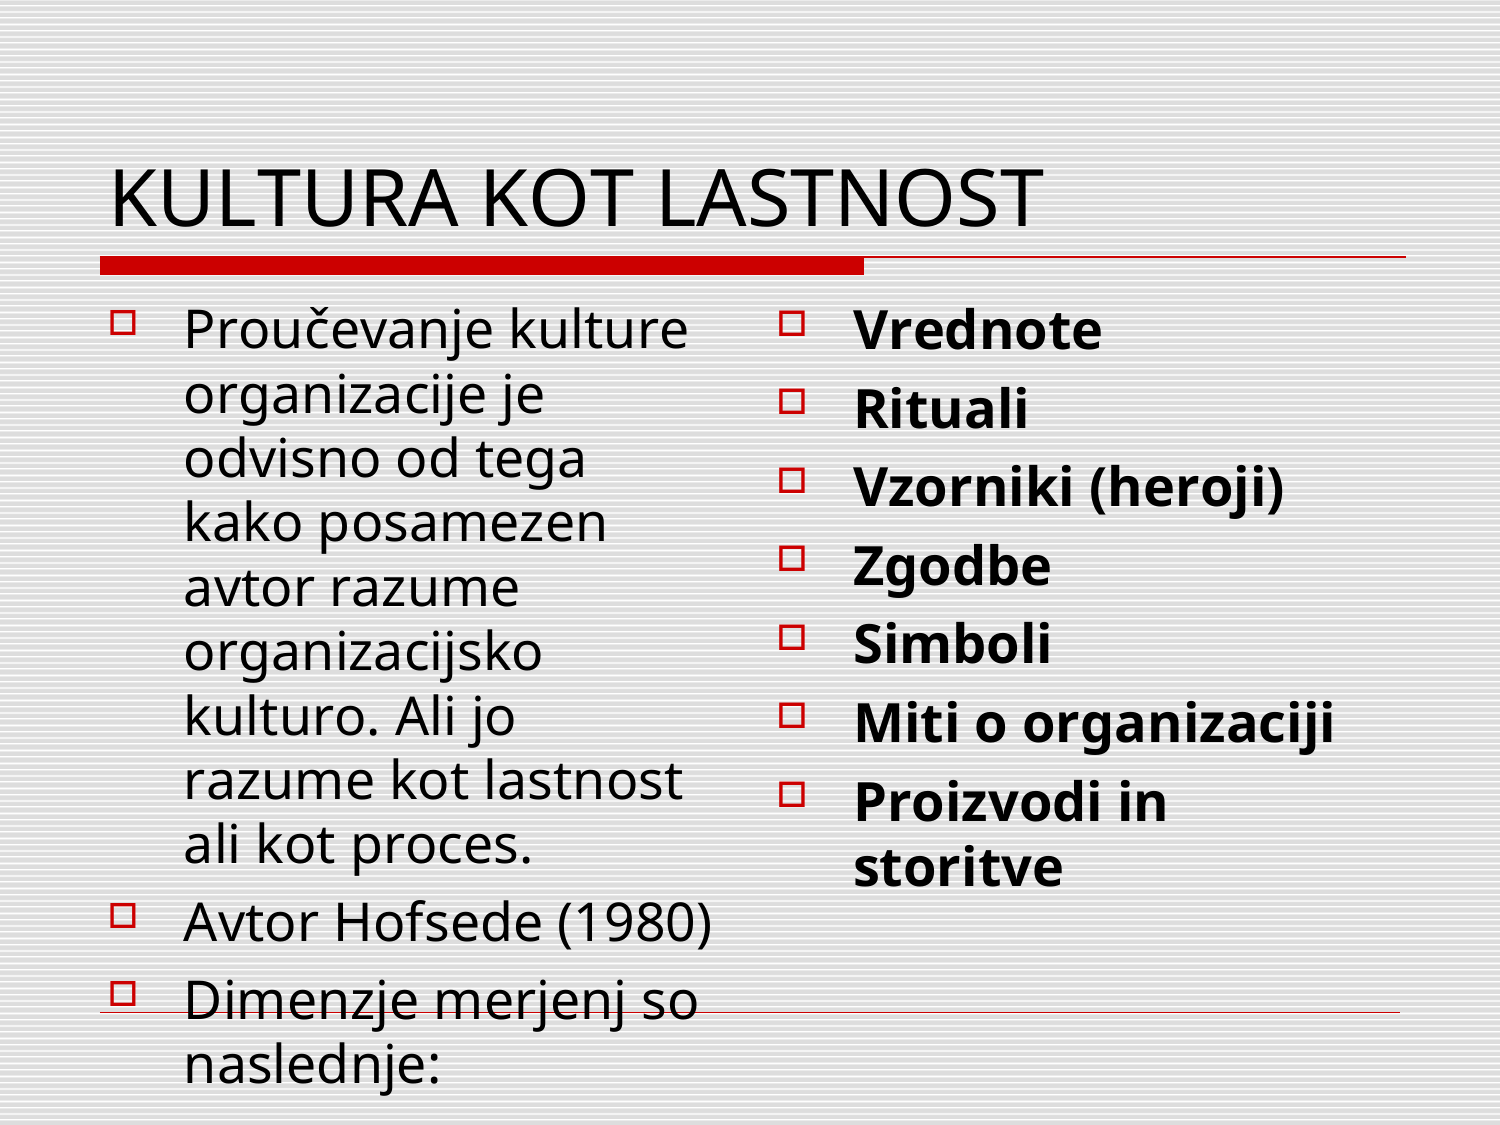

# KULTURA KOT LASTNOST
Proučevanje kulture organizacije je odvisno od tega kako posamezen avtor razume organizacijsko kulturo. Ali jo razume kot lastnost ali kot proces.
Avtor Hofsede (1980)
Dimenzje merjenj so naslednje:
Vrednote
Rituali
Vzorniki (heroji)
Zgodbe
Simboli
Miti o organizaciji
Proizvodi in storitve